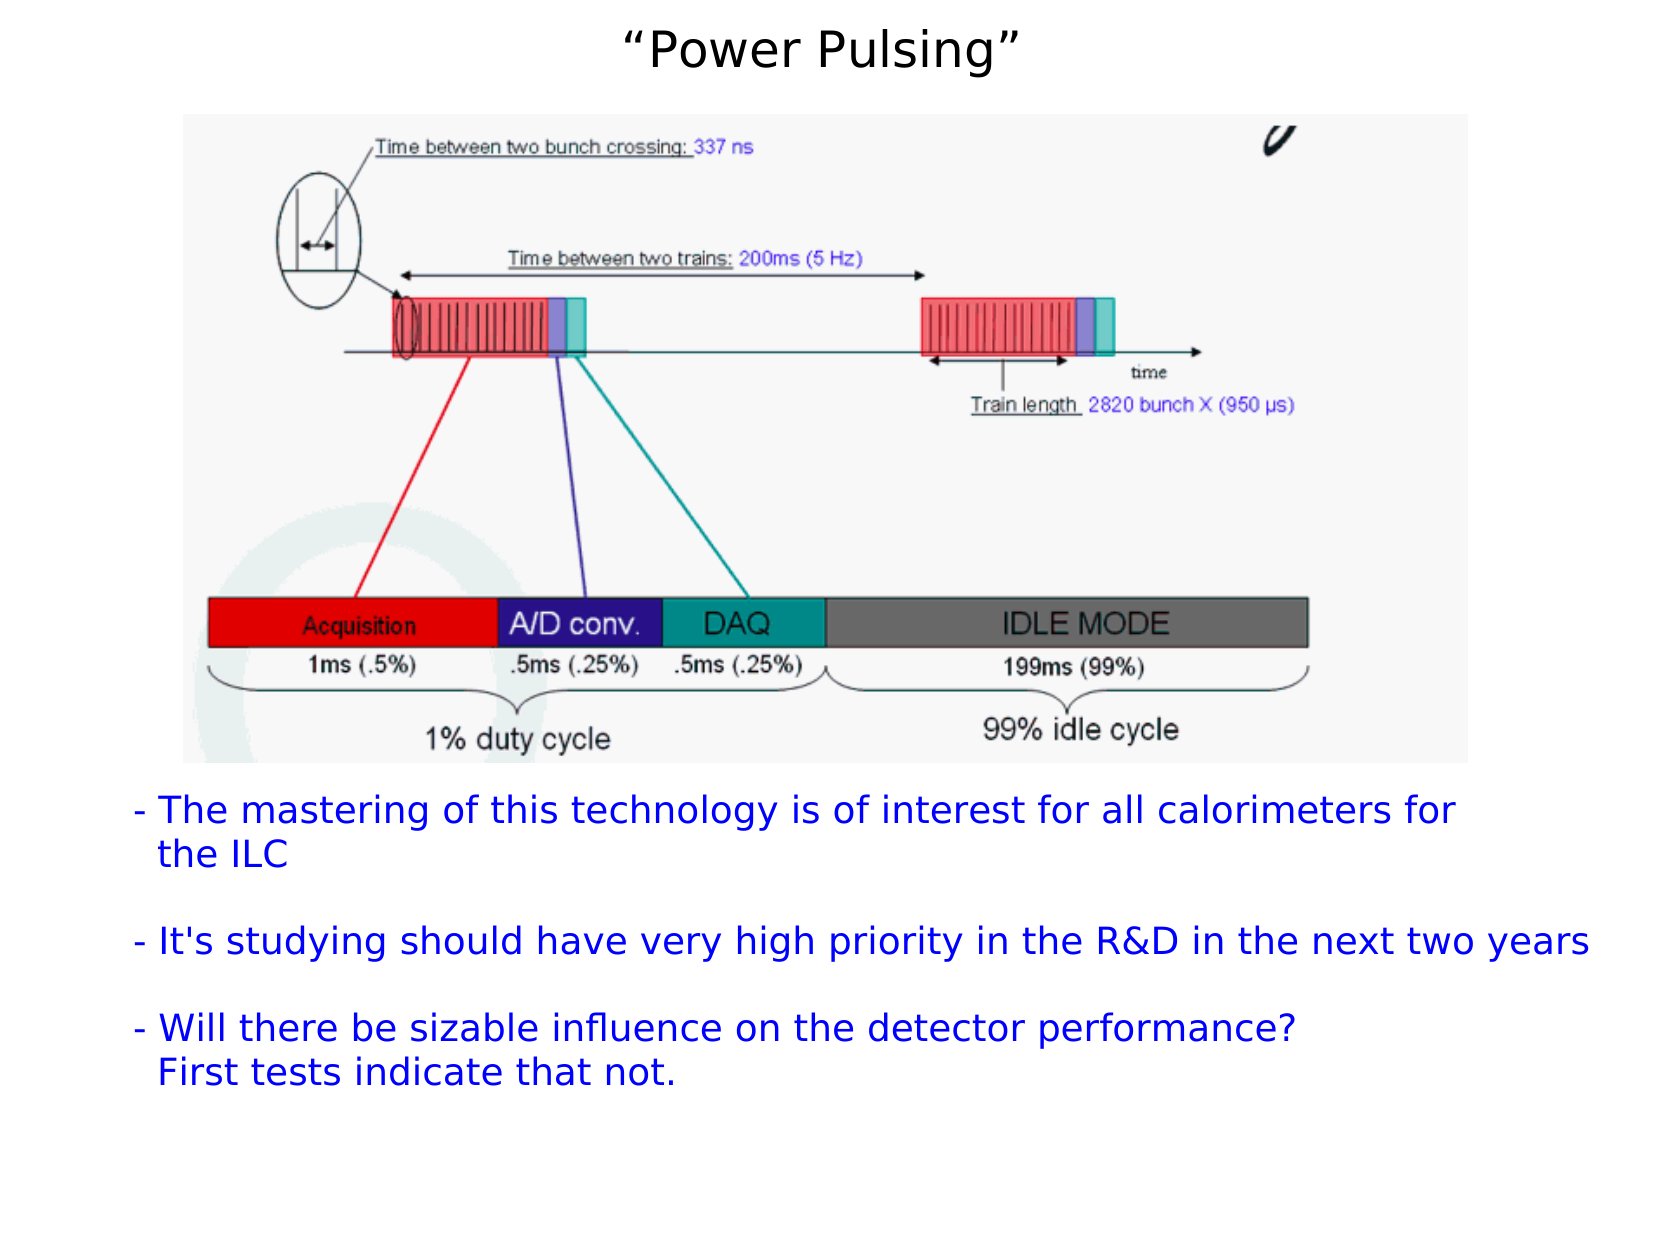

“Power Pulsing”
- The mastering of this technology is of interest for all calorimeters for
 the ILC
- It's studying should have very high priority in the R&D in the next two years
- Will there be sizable influence on the detector performance?
 First tests indicate that not.